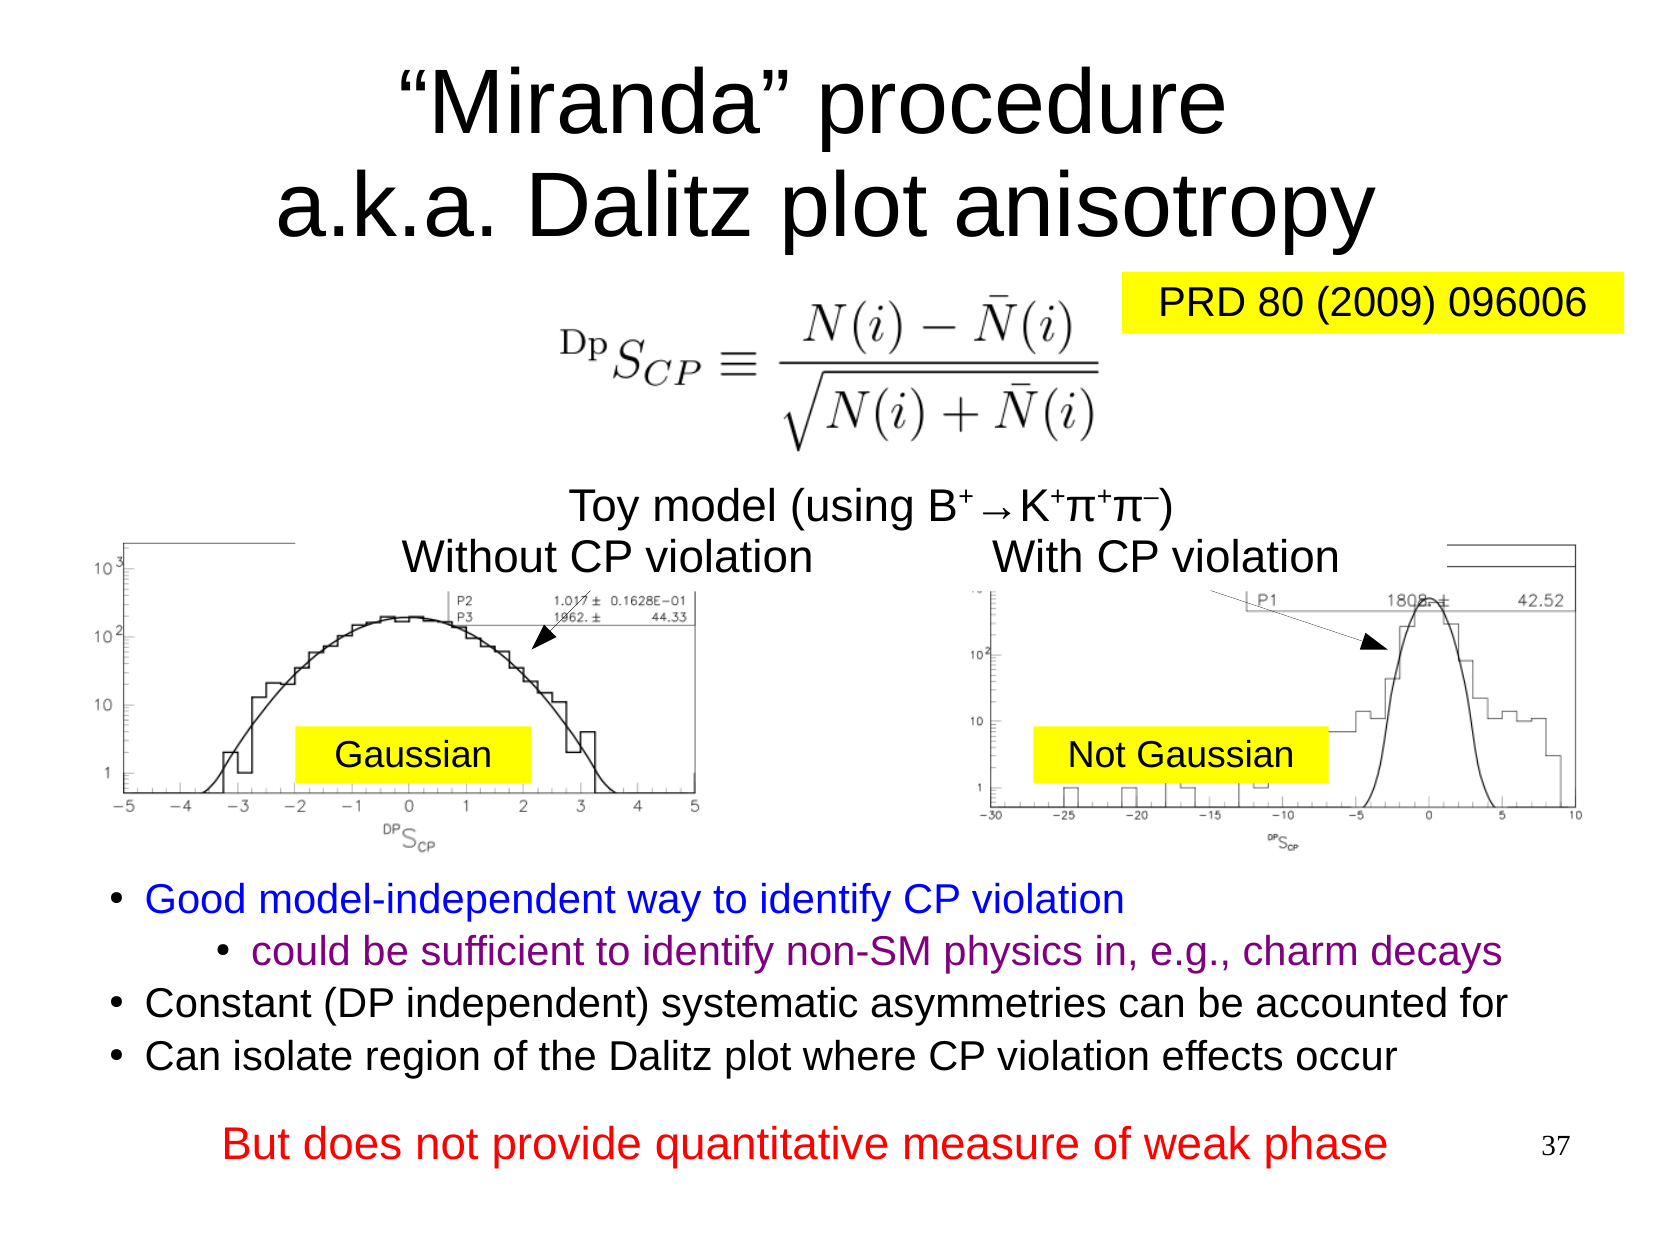

# “Miranda” procedure a.k.a. Dalitz plot anisotropy
PRD 80 (2009) 096006
Toy model (using B+→K+π+π–)
Without CP violation			With CP violation
Gaussian
Not Gaussian
Good model-independent way to identify CP violation
could be sufficient to identify non-SM physics in, e.g., charm decays
Constant (DP independent) systematic asymmetries can be accounted for
Can isolate region of the Dalitz plot where CP violation effects occur
But does not provide quantitative measure of weak phase
37